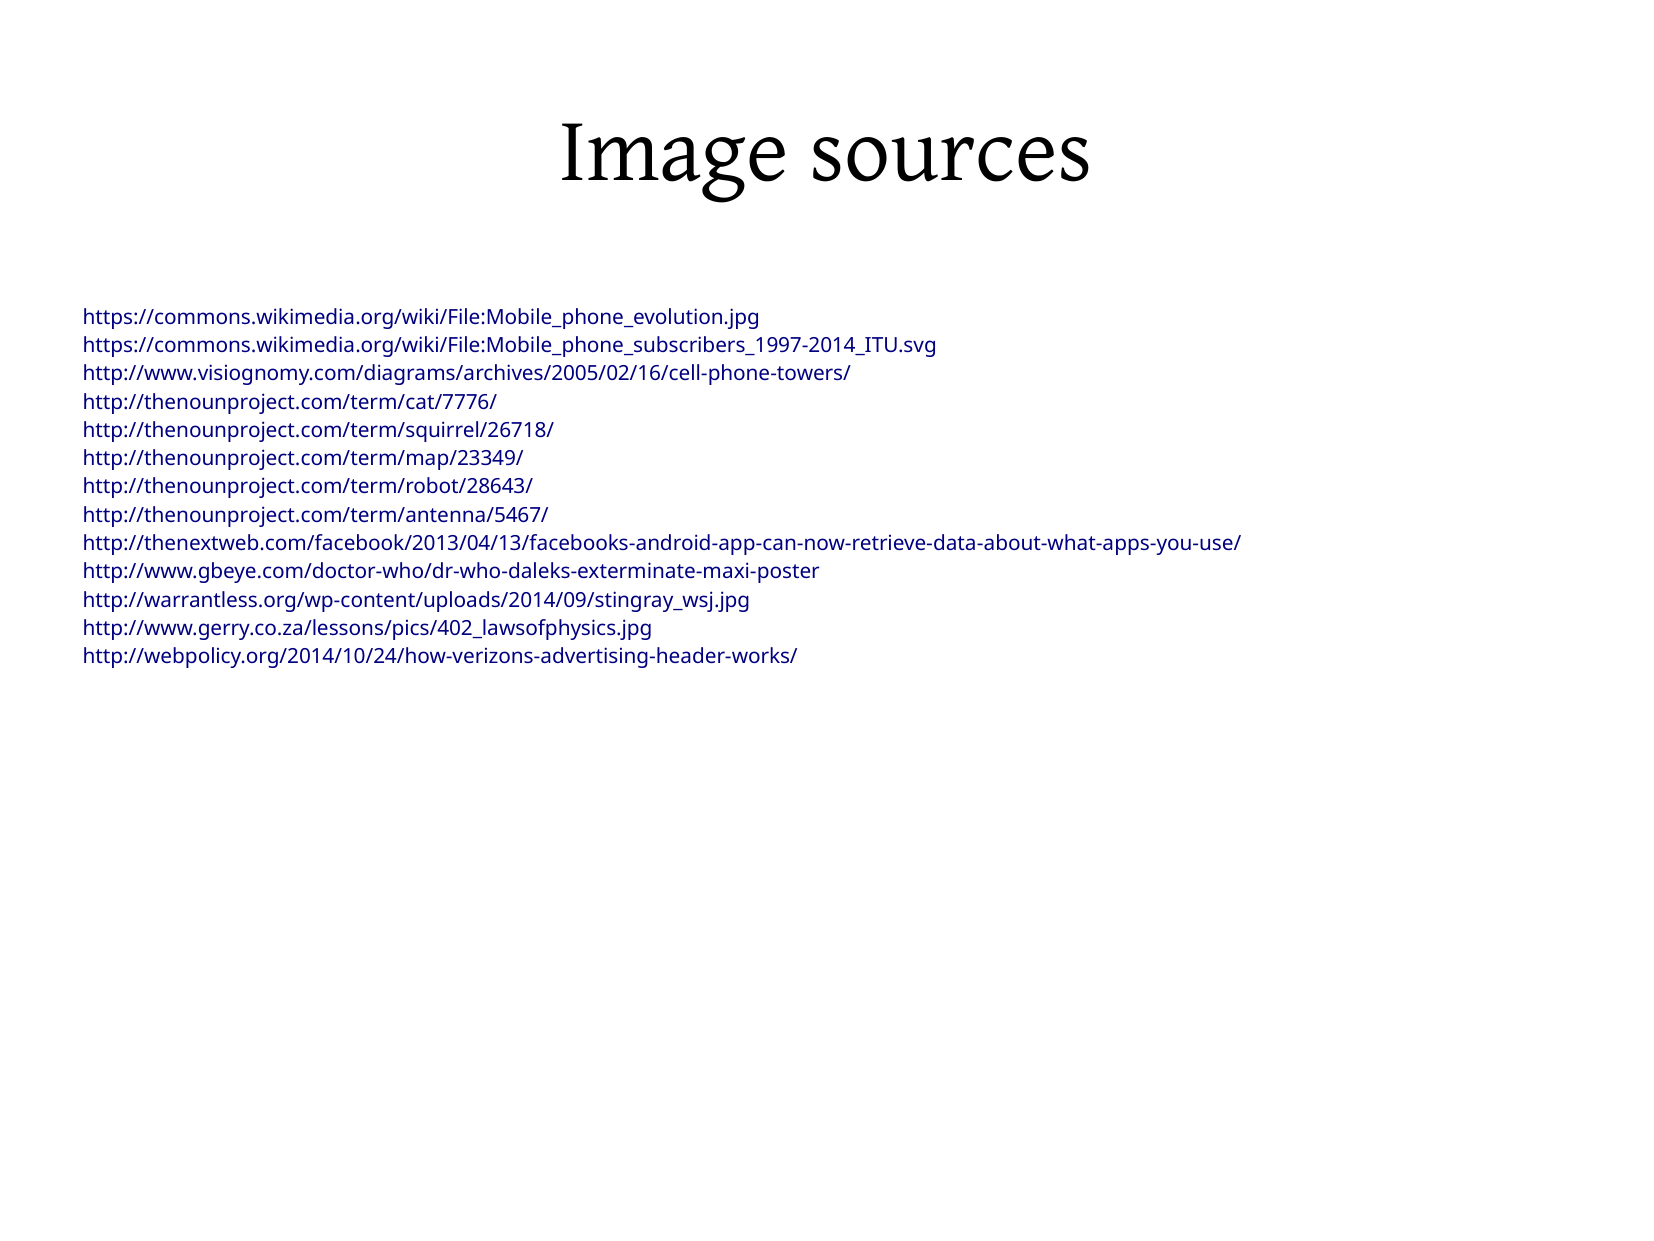

# Image sources
https://commons.wikimedia.org/wiki/File:Mobile_phone_evolution.jpg
https://commons.wikimedia.org/wiki/File:Mobile_phone_subscribers_1997-2014_ITU.svg
http://www.visiognomy.com/diagrams/archives/2005/02/16/cell-phone-towers/
http://thenounproject.com/term/cat/7776/
http://thenounproject.com/term/squirrel/26718/
http://thenounproject.com/term/map/23349/
http://thenounproject.com/term/robot/28643/
http://thenounproject.com/term/antenna/5467/
http://thenextweb.com/facebook/2013/04/13/facebooks-android-app-can-now-retrieve-data-about-what-apps-you-use/
http://www.gbeye.com/doctor-who/dr-who-daleks-exterminate-maxi-poster
http://warrantless.org/wp-content/uploads/2014/09/stingray_wsj.jpg
http://www.gerry.co.za/lessons/pics/402_lawsofphysics.jpg
http://webpolicy.org/2014/10/24/how-verizons-advertising-header-works/